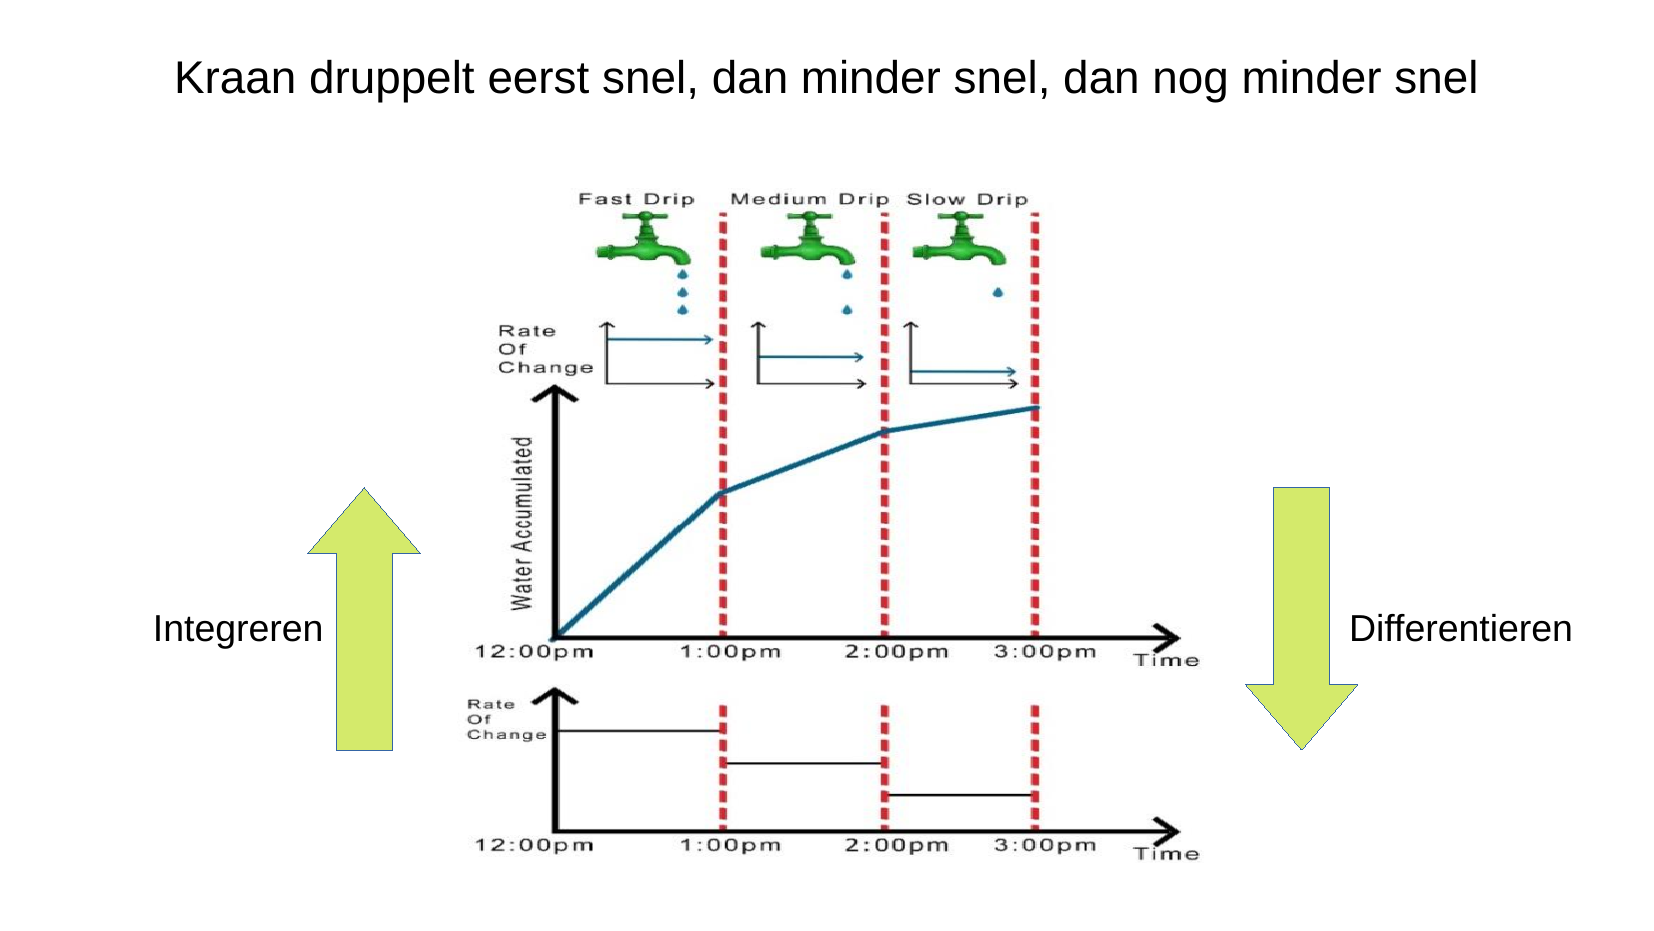

# Kraan druppelt eerst snel, dan minder snel, dan nog minder snel
Integreren
Differentieren